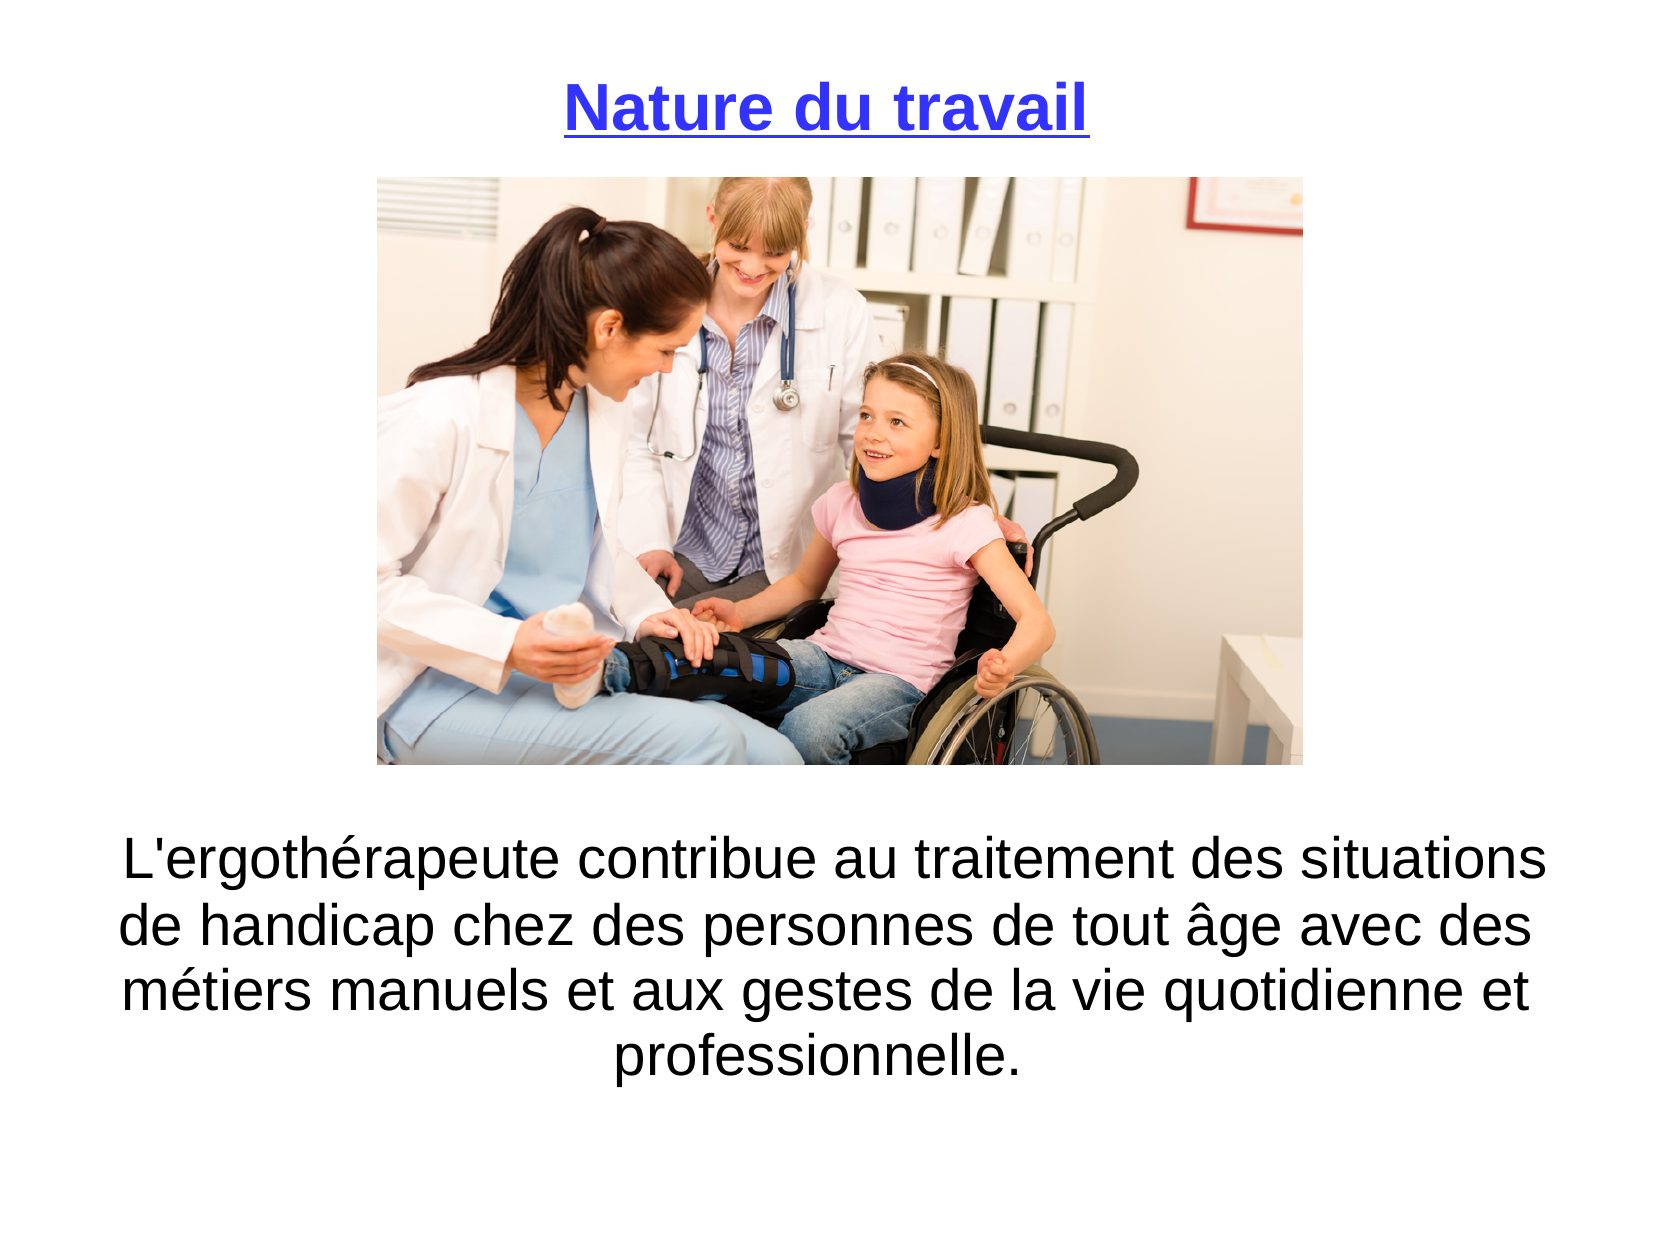

# Nature du travail
 L'ergothérapeute contribue au traitement des situations de handicap chez des personnes de tout âge avec des métiers manuels et aux gestes de la vie quotidienne et professionnelle.